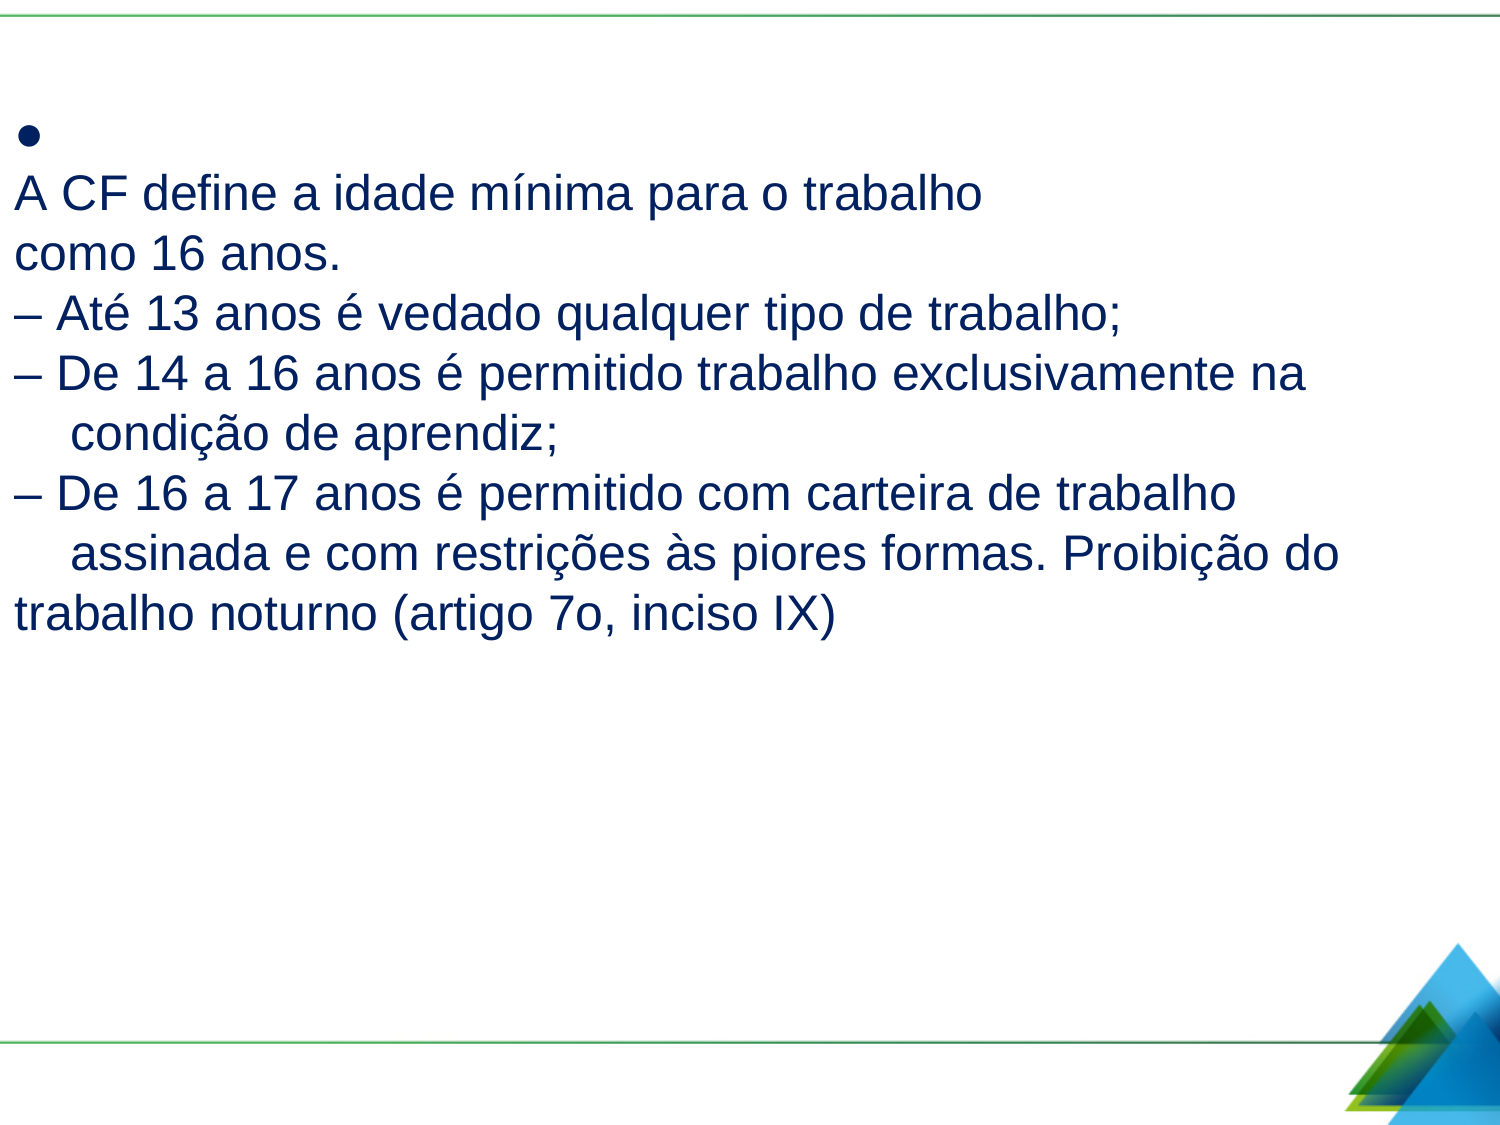

#
●
A CF define a idade mínima para o trabalho
como 16 anos.
– Até 13 anos é vedado qualquer tipo de trabalho;
– De 14 a 16 anos é permitido trabalho exclusivamente na
 condição de aprendiz;
– De 16 a 17 anos é permitido com carteira de trabalho
 assinada e com restrições às piores formas. Proibição do
trabalho noturno (artigo 7o, inciso IX)